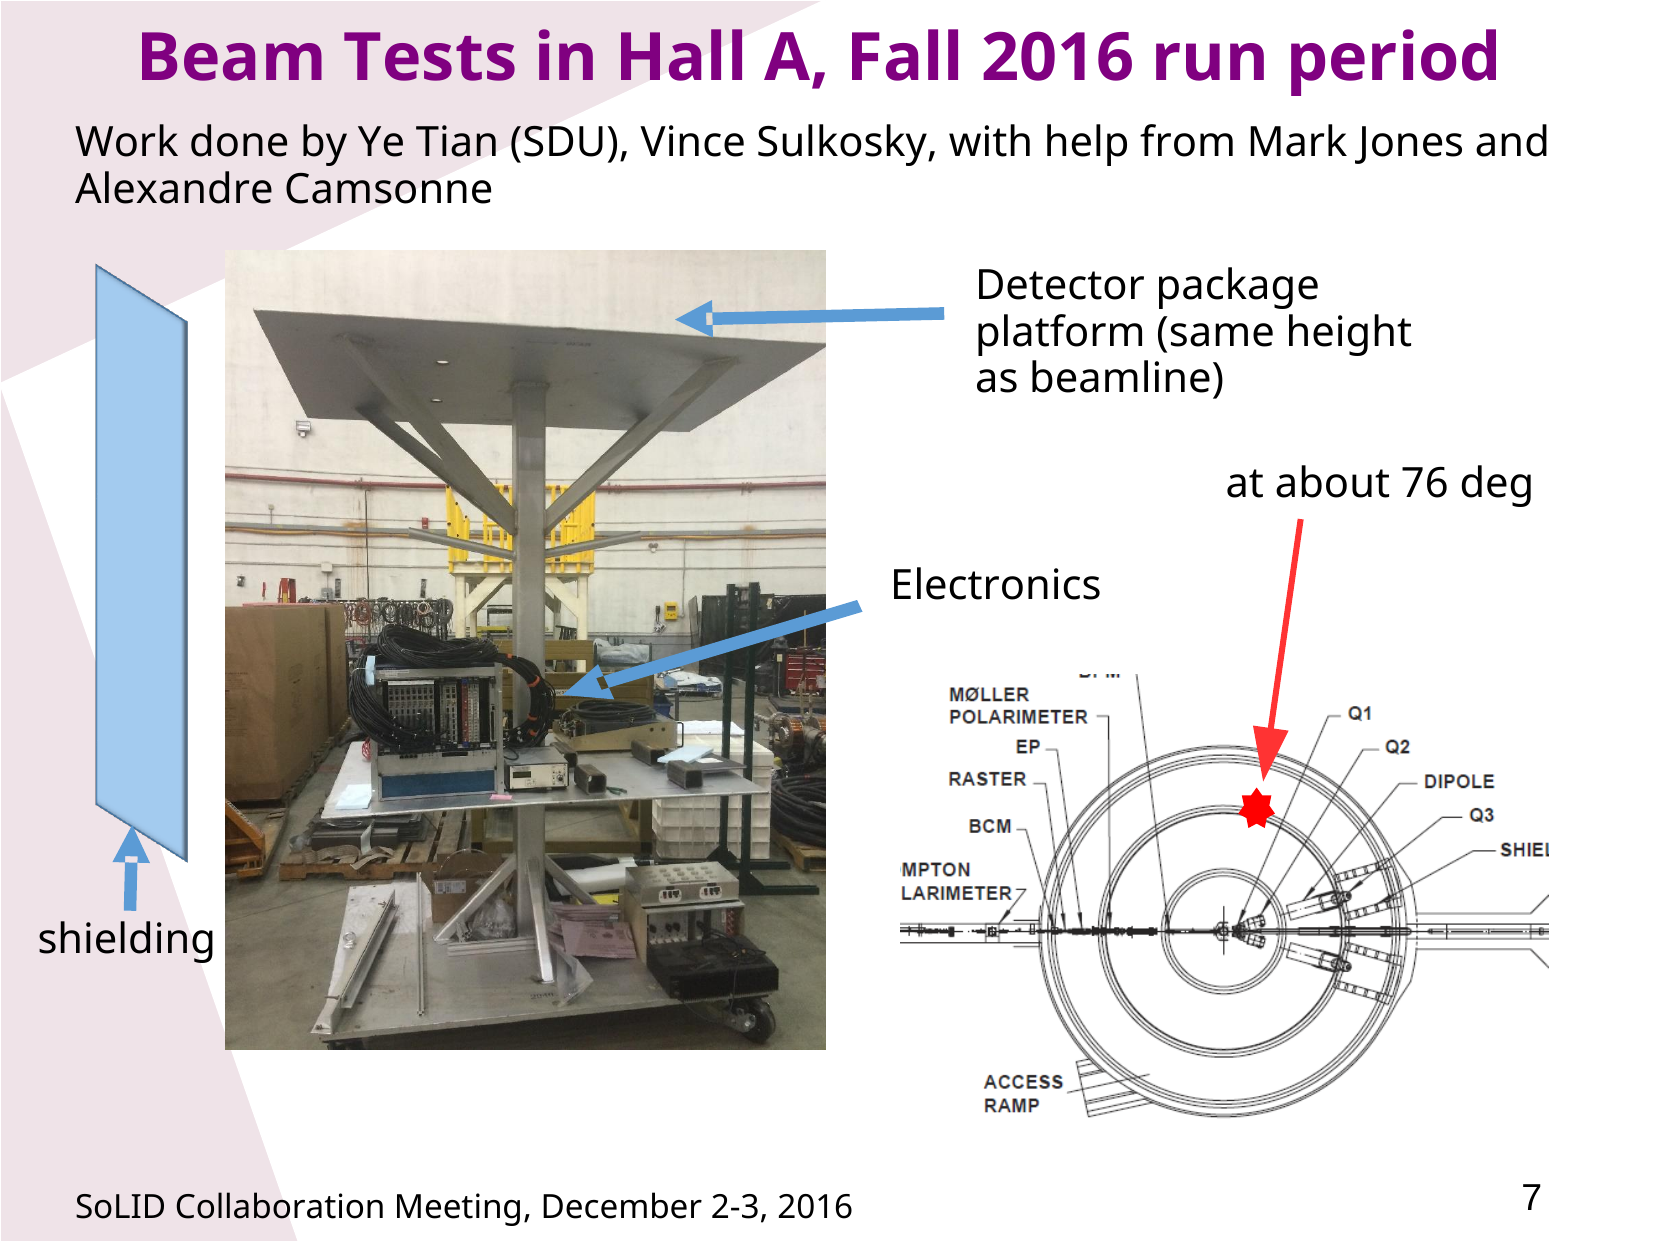

# Beam Tests in Hall A, Fall 2016 run period
Work done by Ye Tian (SDU), Vince Sulkosky, with help from Mark Jones and Alexandre Camsonne
Detector package platform (same height as beamline)
at about 76 deg
Electronics
shielding
HallA
7